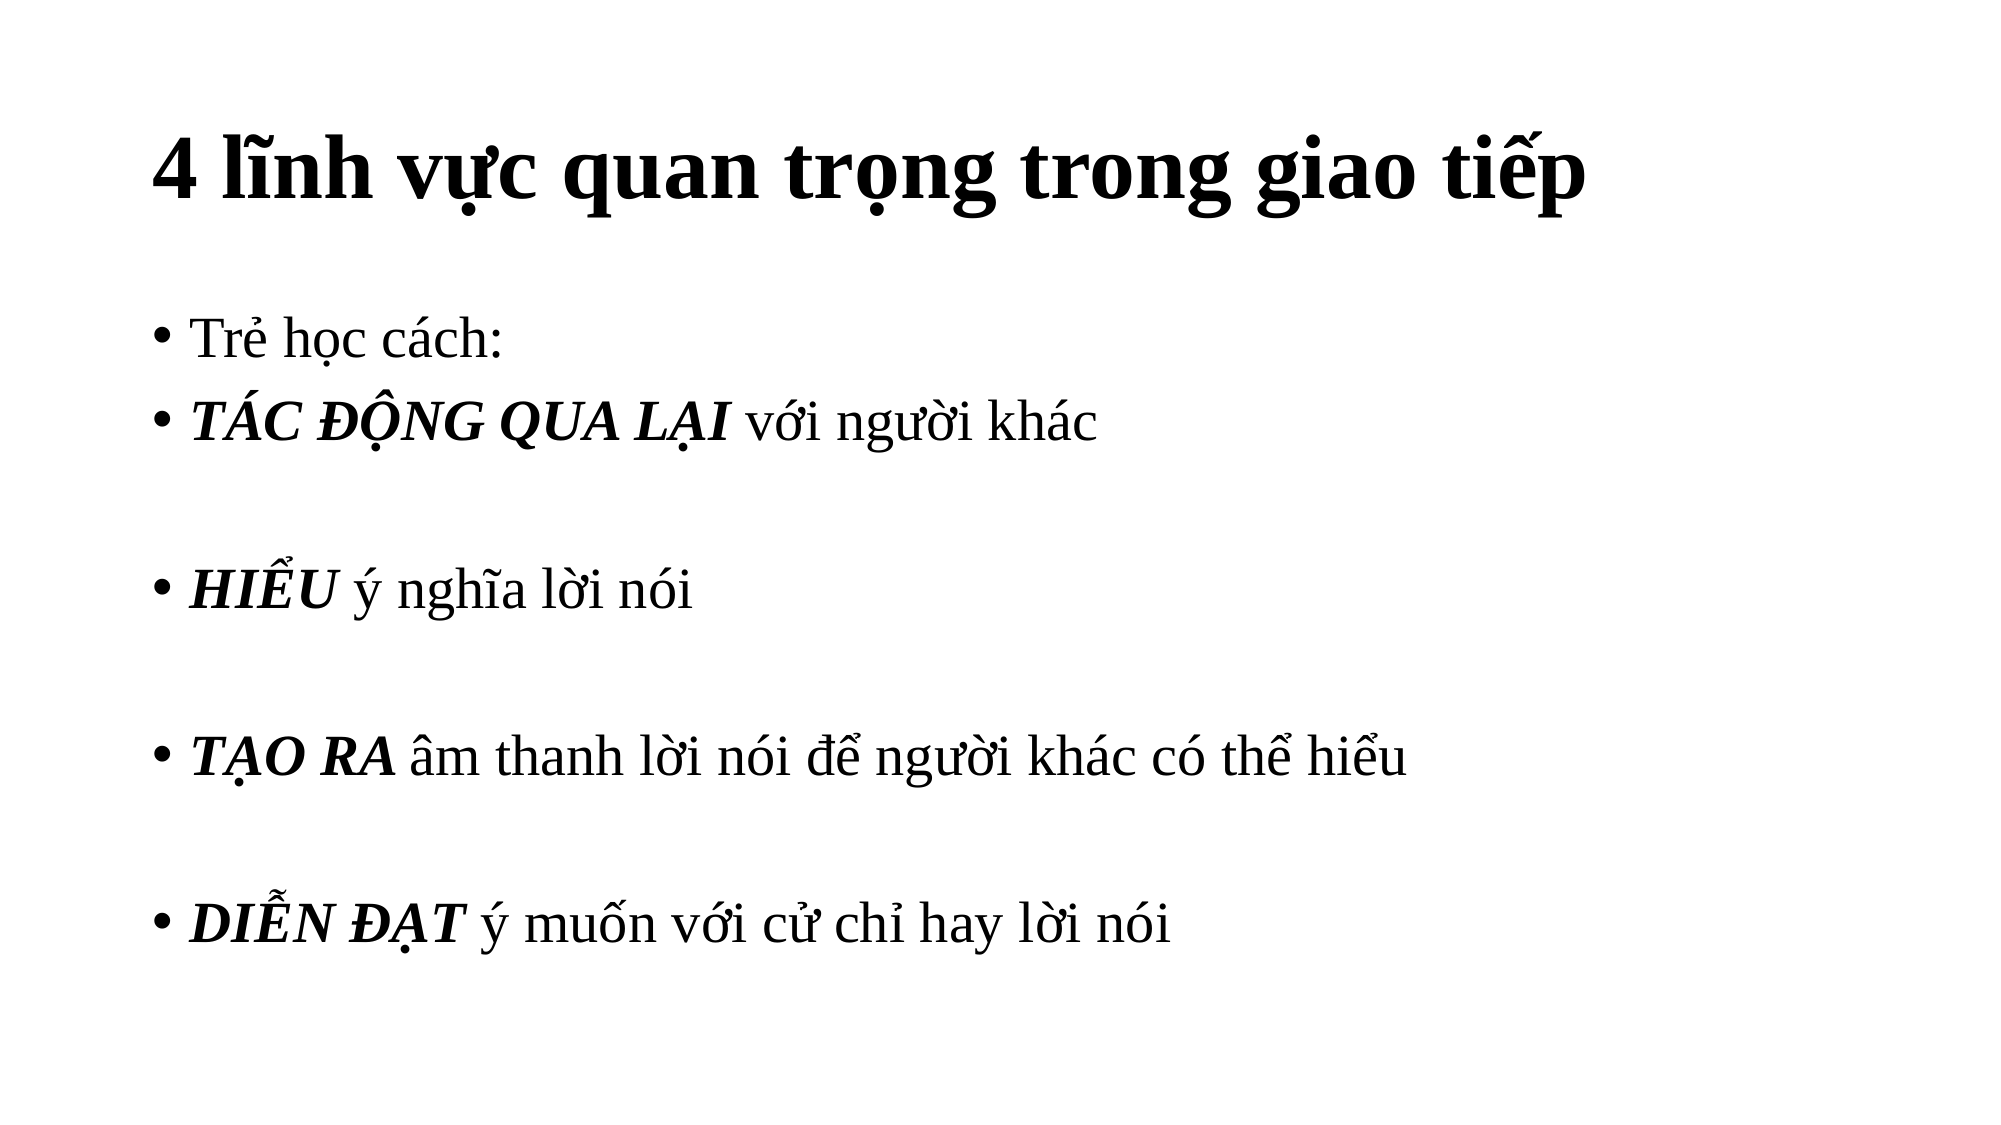

# 4 lĩnh vực quan trọng trong giao tiếp
Trẻ học cách:
TÁC ĐỘNG QUA LẠI với người khác
HIỂU ý nghĩa lời nói
TẠO RA âm thanh lời nói để người khác có thể hiểu
DIỄN ĐẠT ý muốn với cử chỉ hay lời nói